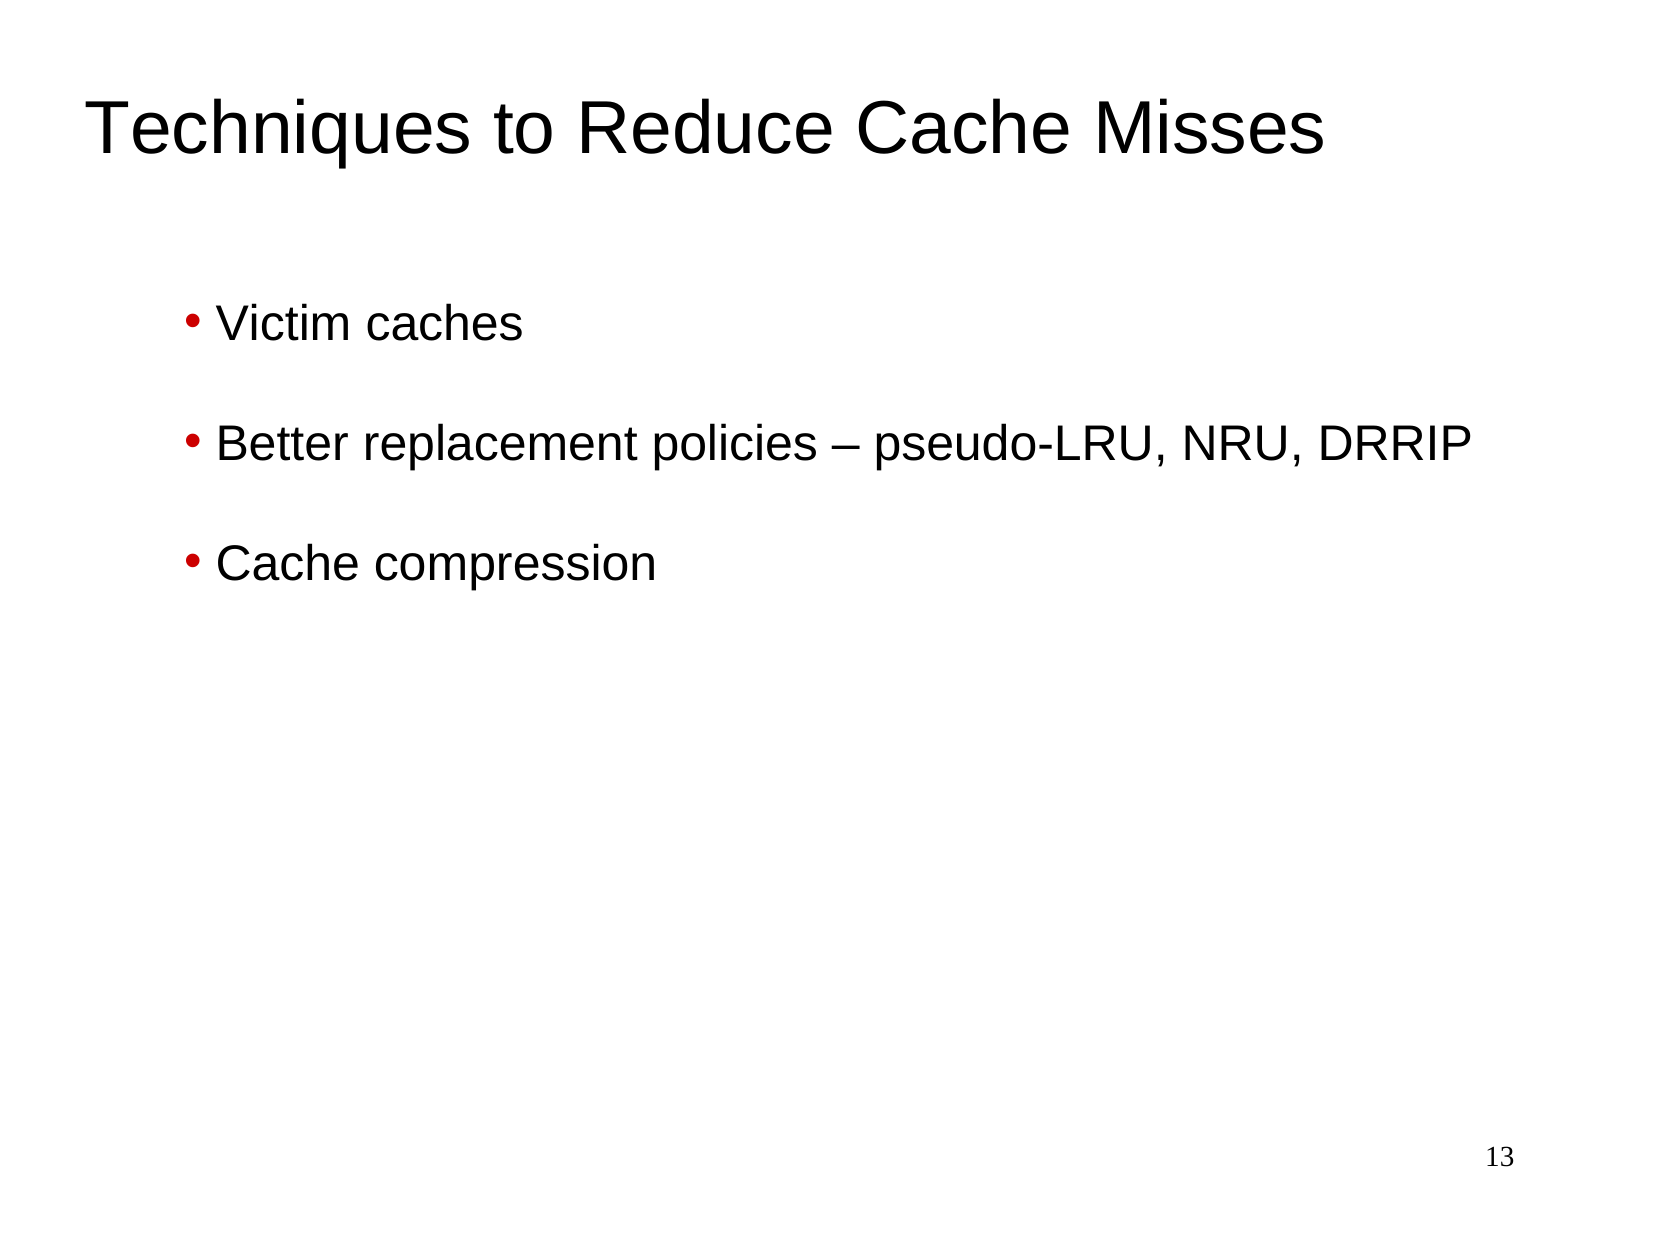

Techniques to Reduce Cache Misses
 Victim caches
 Better replacement policies – pseudo-LRU, NRU, DRRIP
 Cache compression